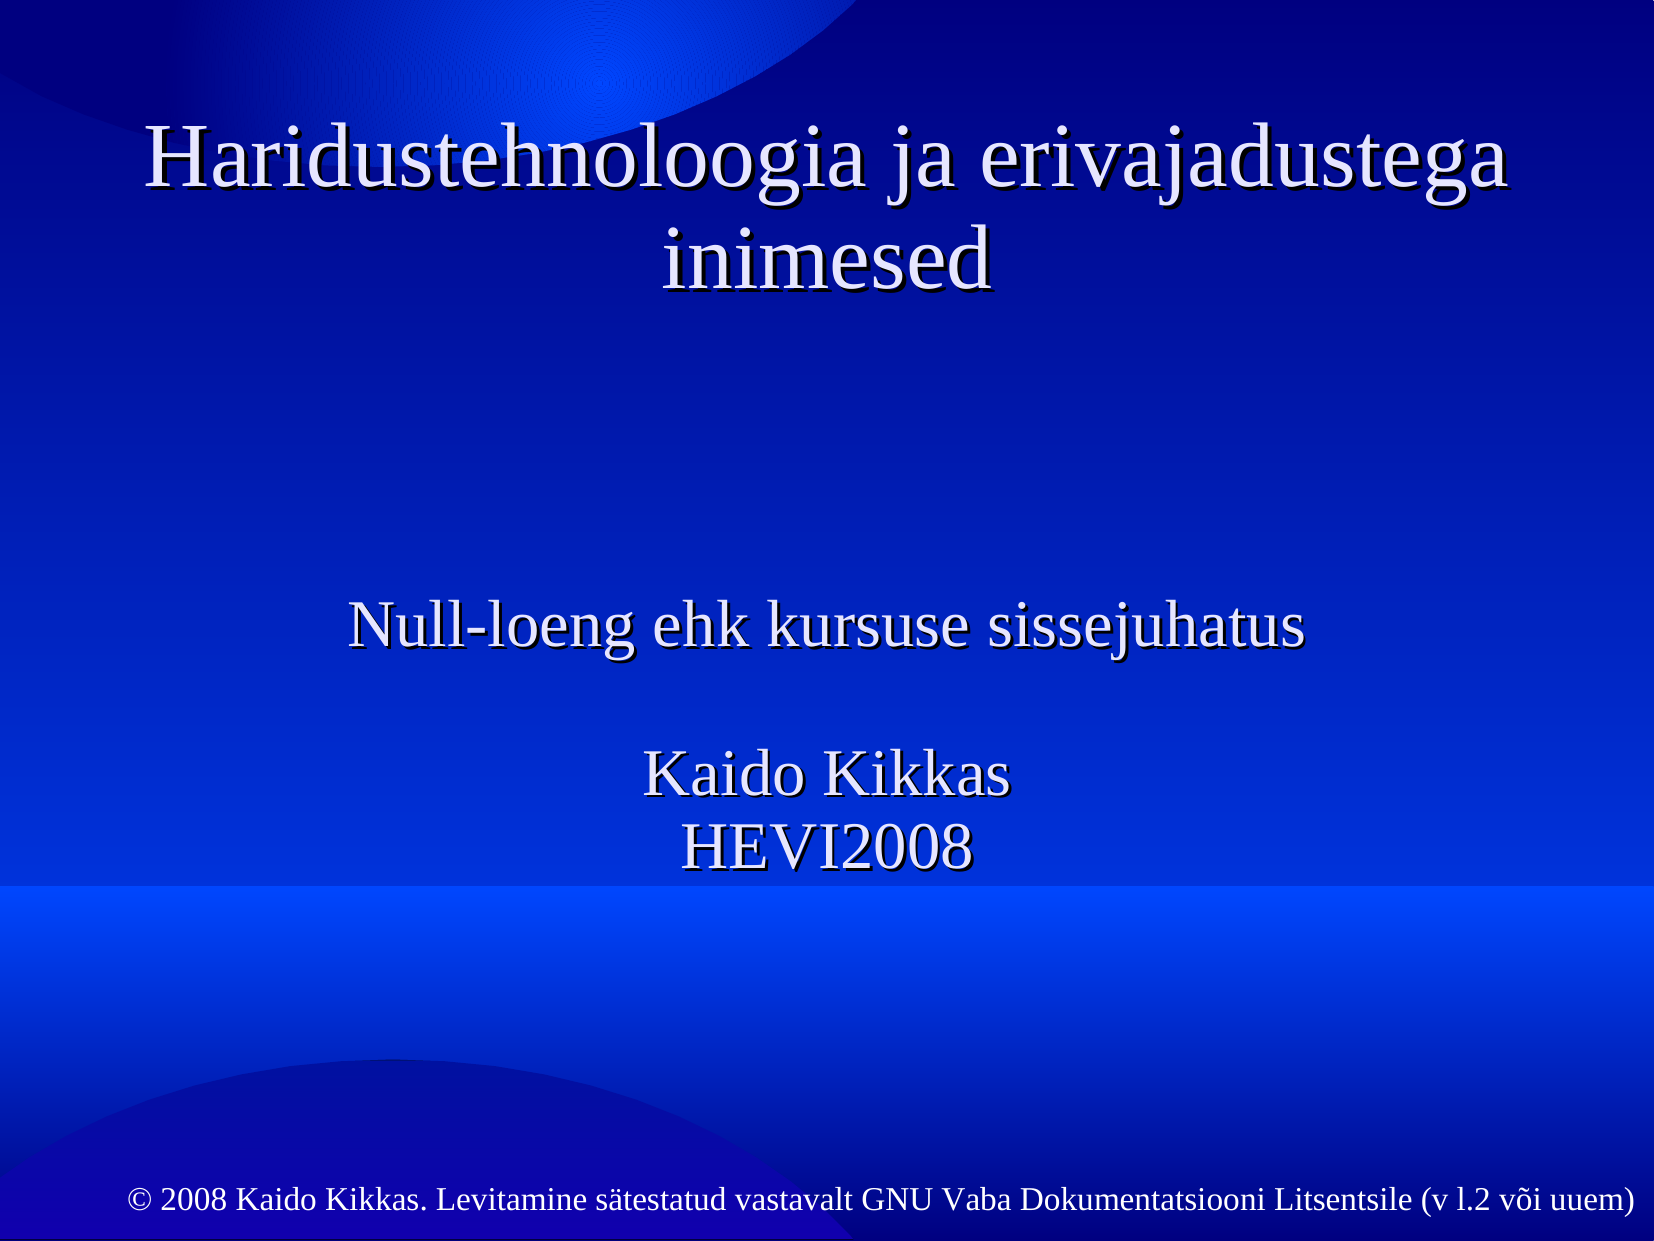

# Haridustehnoloogia ja erivajadustega inimesed
Null-loeng ehk kursuse sissejuhatus
Kaido Kikkas
HEVI2008
© 2008 Kaido Kikkas. Levitamine sätestatud vastavalt GNU Vaba Dokumentatsiooni Litsentsile (v l.2 või uuem)